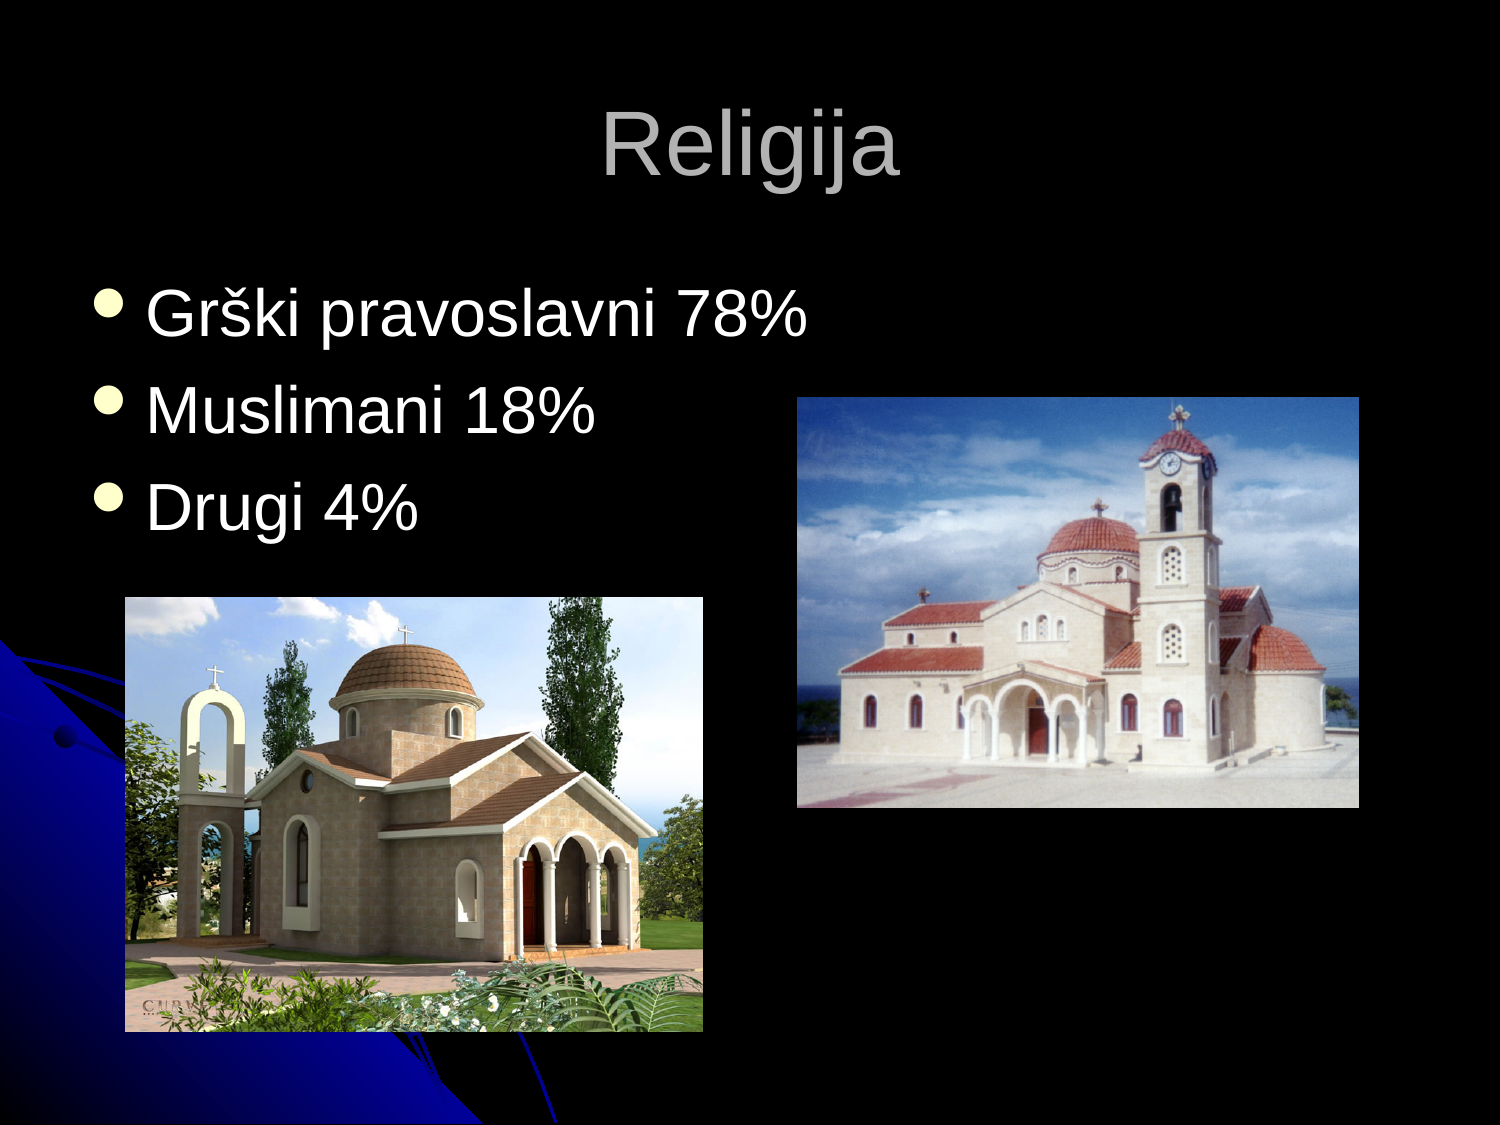

# Religija
Grški pravoslavni 78%
Muslimani 18%
Drugi 4%